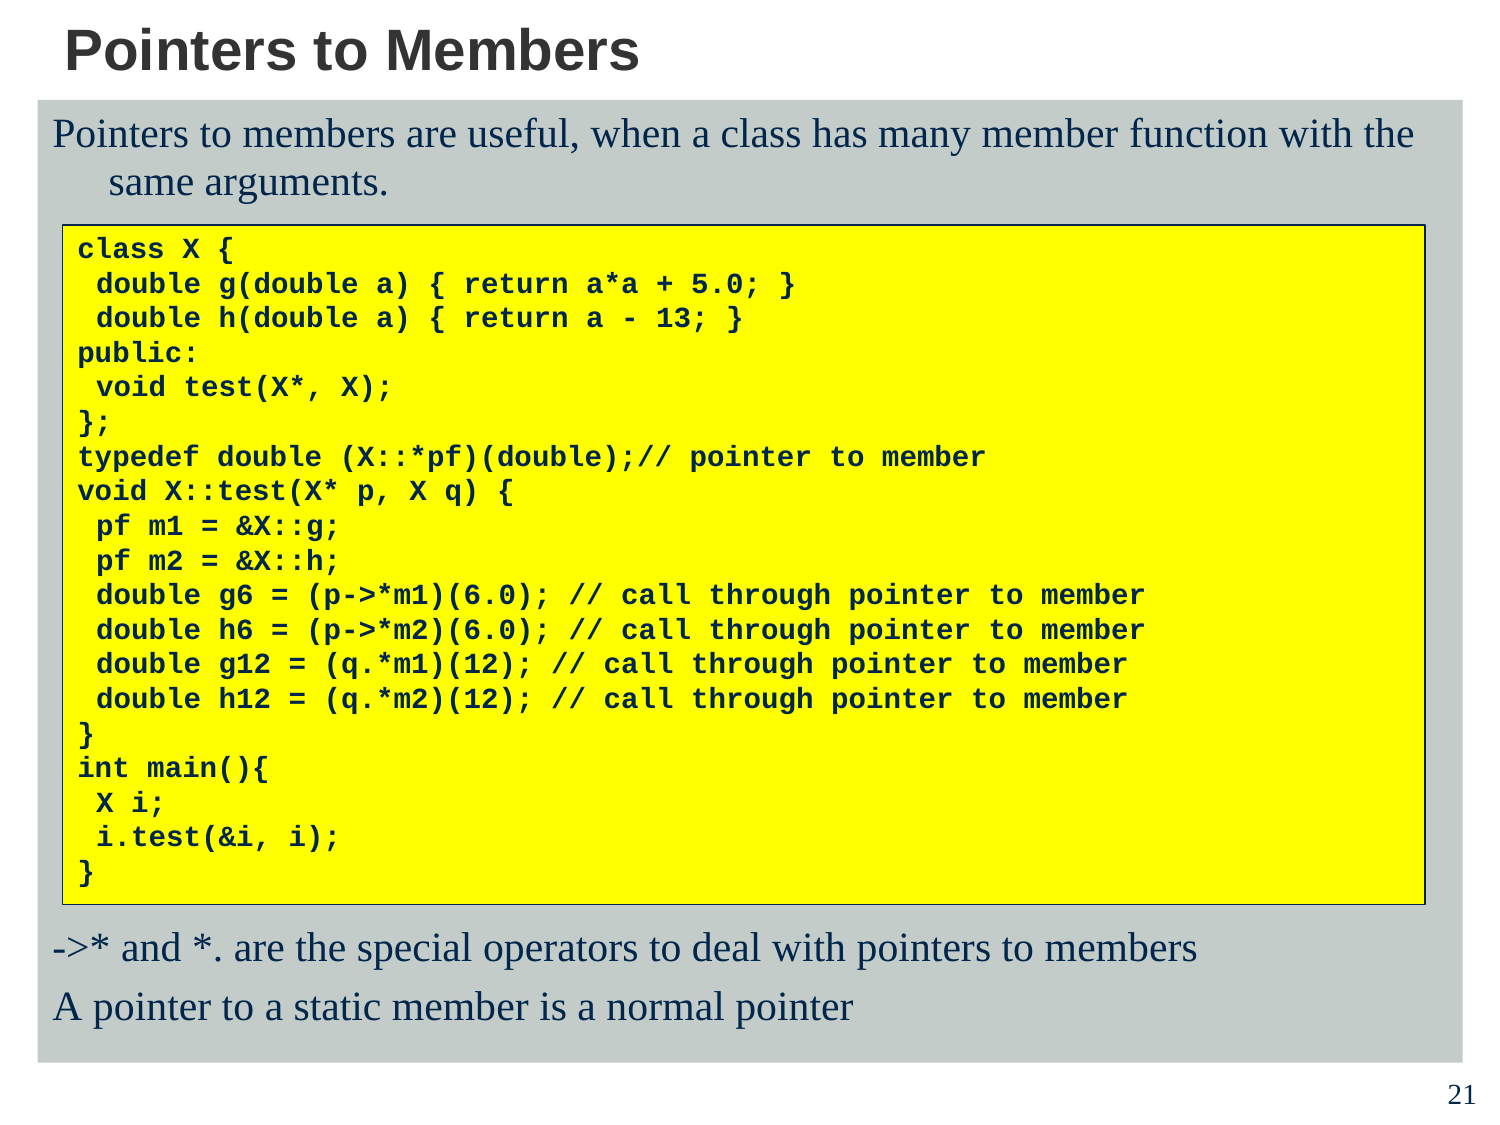

# Pointers to Members
Pointers to members are useful, when a class has many member function with the same arguments.
->* and *. are the special operators to deal with pointers to members
A pointer to a static member is a normal pointer
class X {
	double g(double a) { return a*a + 5.0; }
	double h(double a) { return a - 13; }
public:
	void test(X*, X);
};
typedef double (X::*pf)(double);// pointer to member
void X::test(X* p, X q) {
	pf m1 = &X::g;
	pf m2 = &X::h;
	double g6 = (p->*m1)(6.0); // call through pointer to member
	double h6 = (p->*m2)(6.0); // call through pointer to member
	double g12 = (q.*m1)(12); // call through pointer to member
	double h12 = (q.*m2)(12); // call through pointer to member
}
int main(){
	X i;
	i.test(&i, i);
}